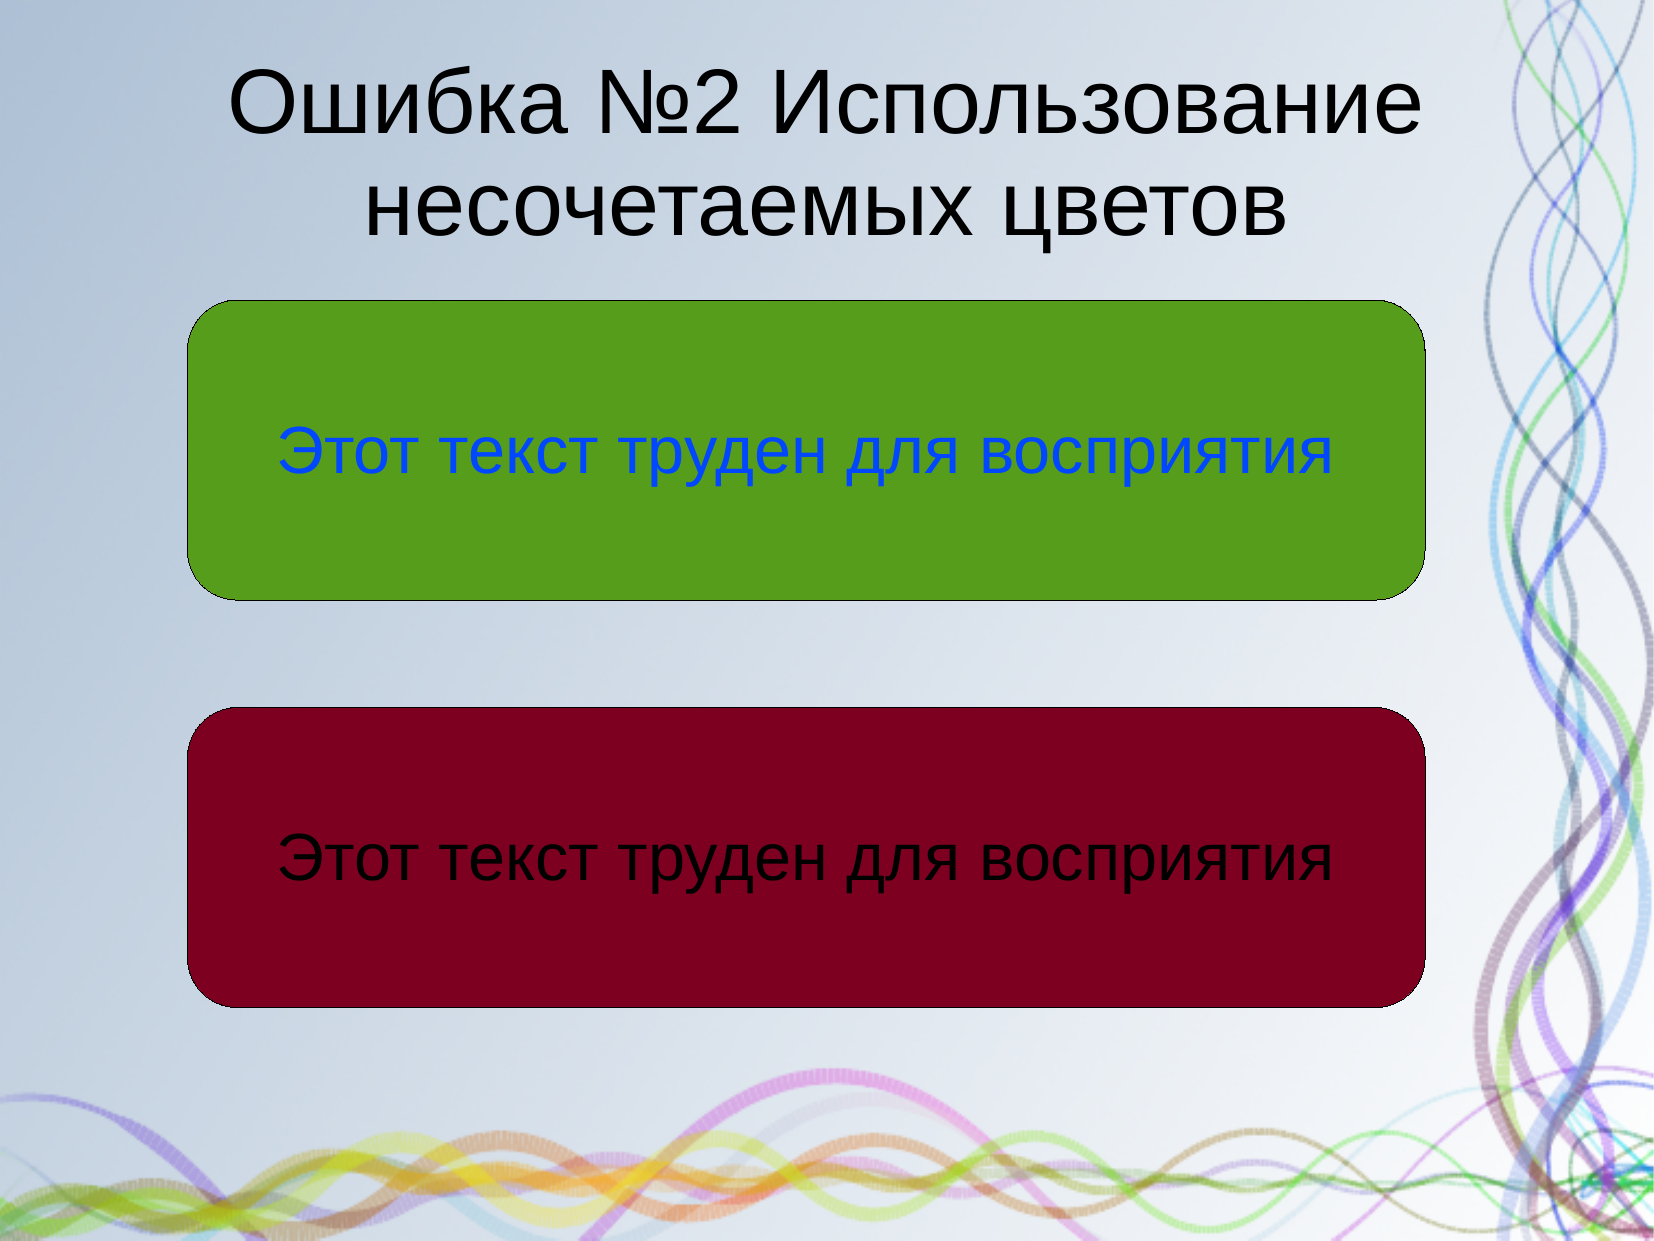

# Ошибка №2 Использование несочетаемых цветов
Этот текст труден для восприятия
Этот текст труден для восприятия